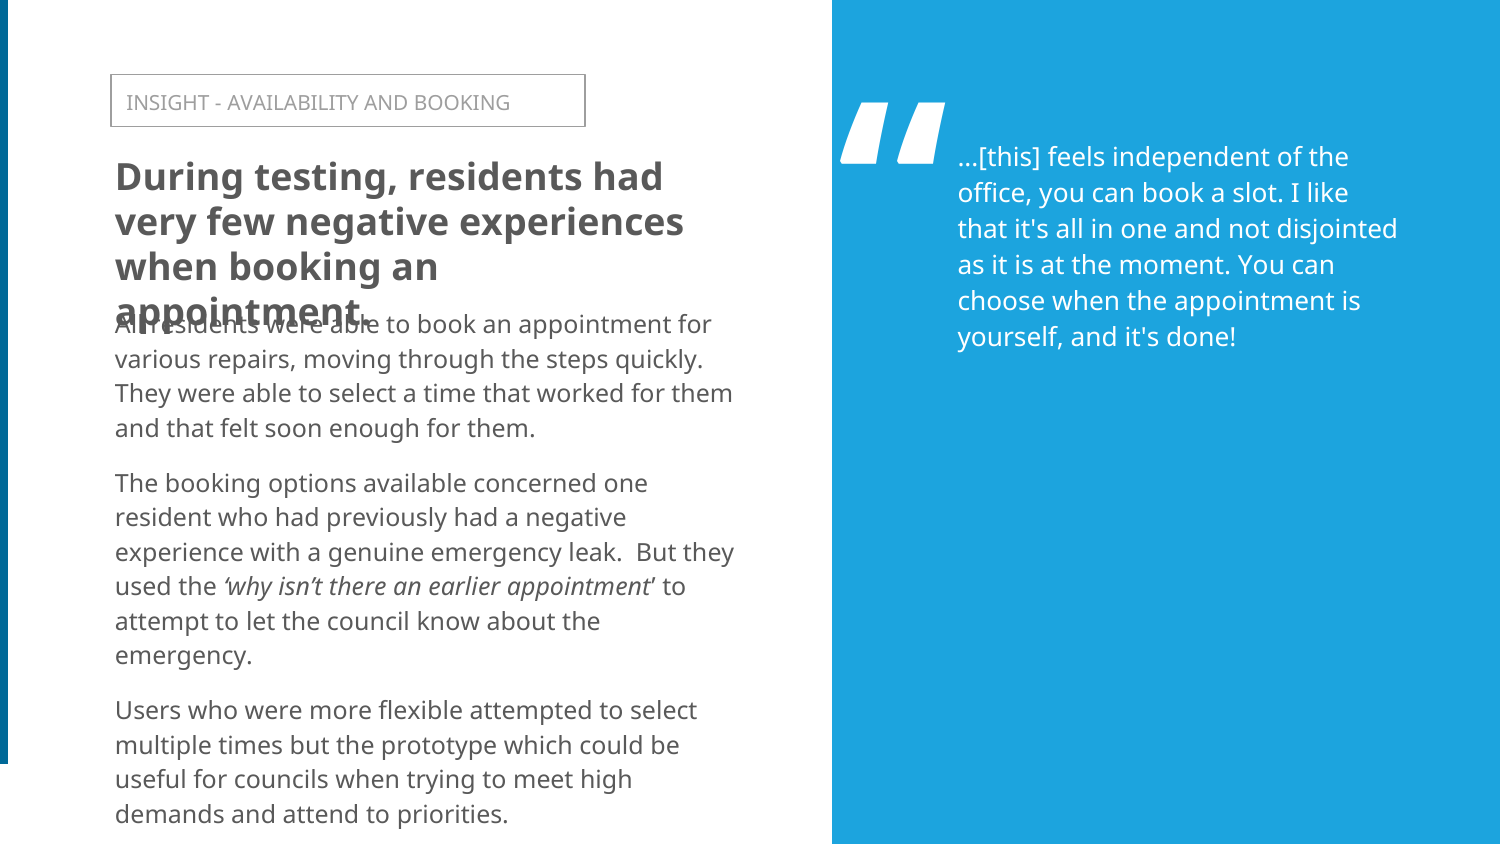

INSIGHT - AVAILABILITY AND BOOKING
...[this] feels independent of the office, you can book a slot. I like that it's all in one and not disjointed as it is at the moment. You can choose when the appointment is yourself, and it's done!
# During testing, residents had very few negative experiences when booking an appointment.
All residents were able to book an appointment for various repairs, moving through the steps quickly. They were able to select a time that worked for them and that felt soon enough for them.
The booking options available concerned one resident who had previously had a negative experience with a genuine emergency leak. But they used the ‘why isn’t there an earlier appointment’ to attempt to let the council know about the emergency.
Users who were more flexible attempted to select multiple times but the prototype which could be useful for councils when trying to meet high demands and attend to priorities.